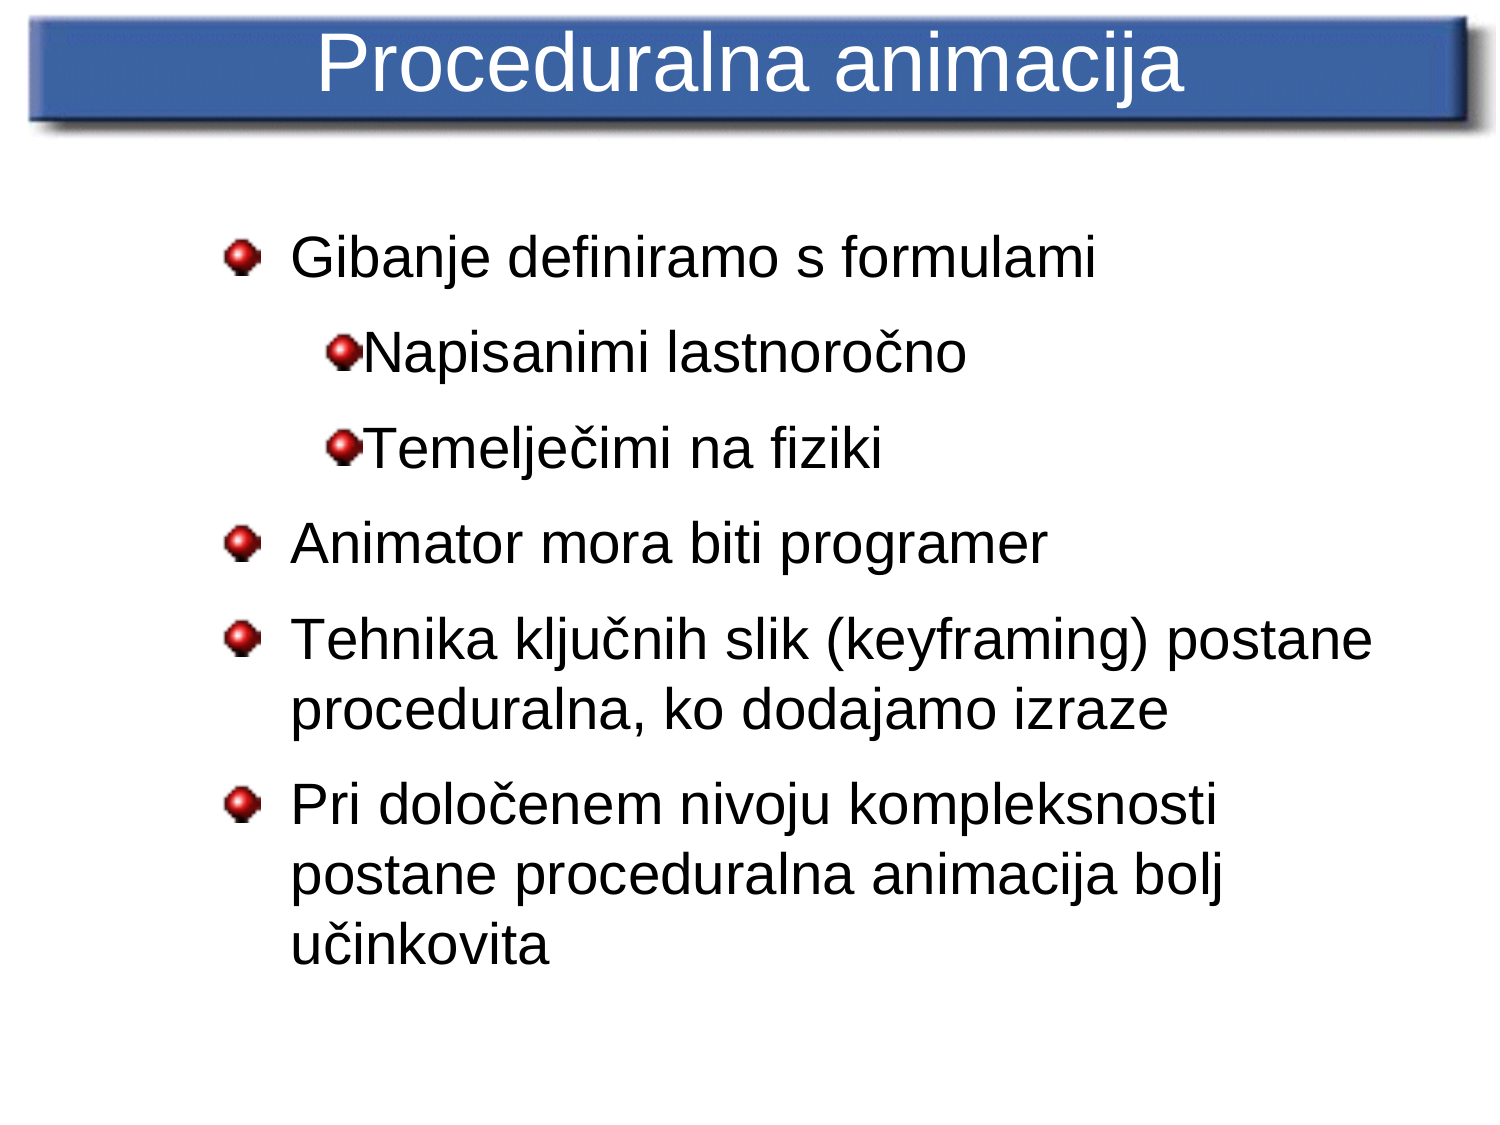

Proceduralna animacija
Gibanje definiramo s formulami
Napisanimi lastnoročno
Temelječimi na fiziki
Animator mora biti programer
Tehnika ključnih slik (keyframing) postane proceduralna, ko dodajamo izraze
Pri določenem nivoju kompleksnosti postane proceduralna animacija bolj učinkovita